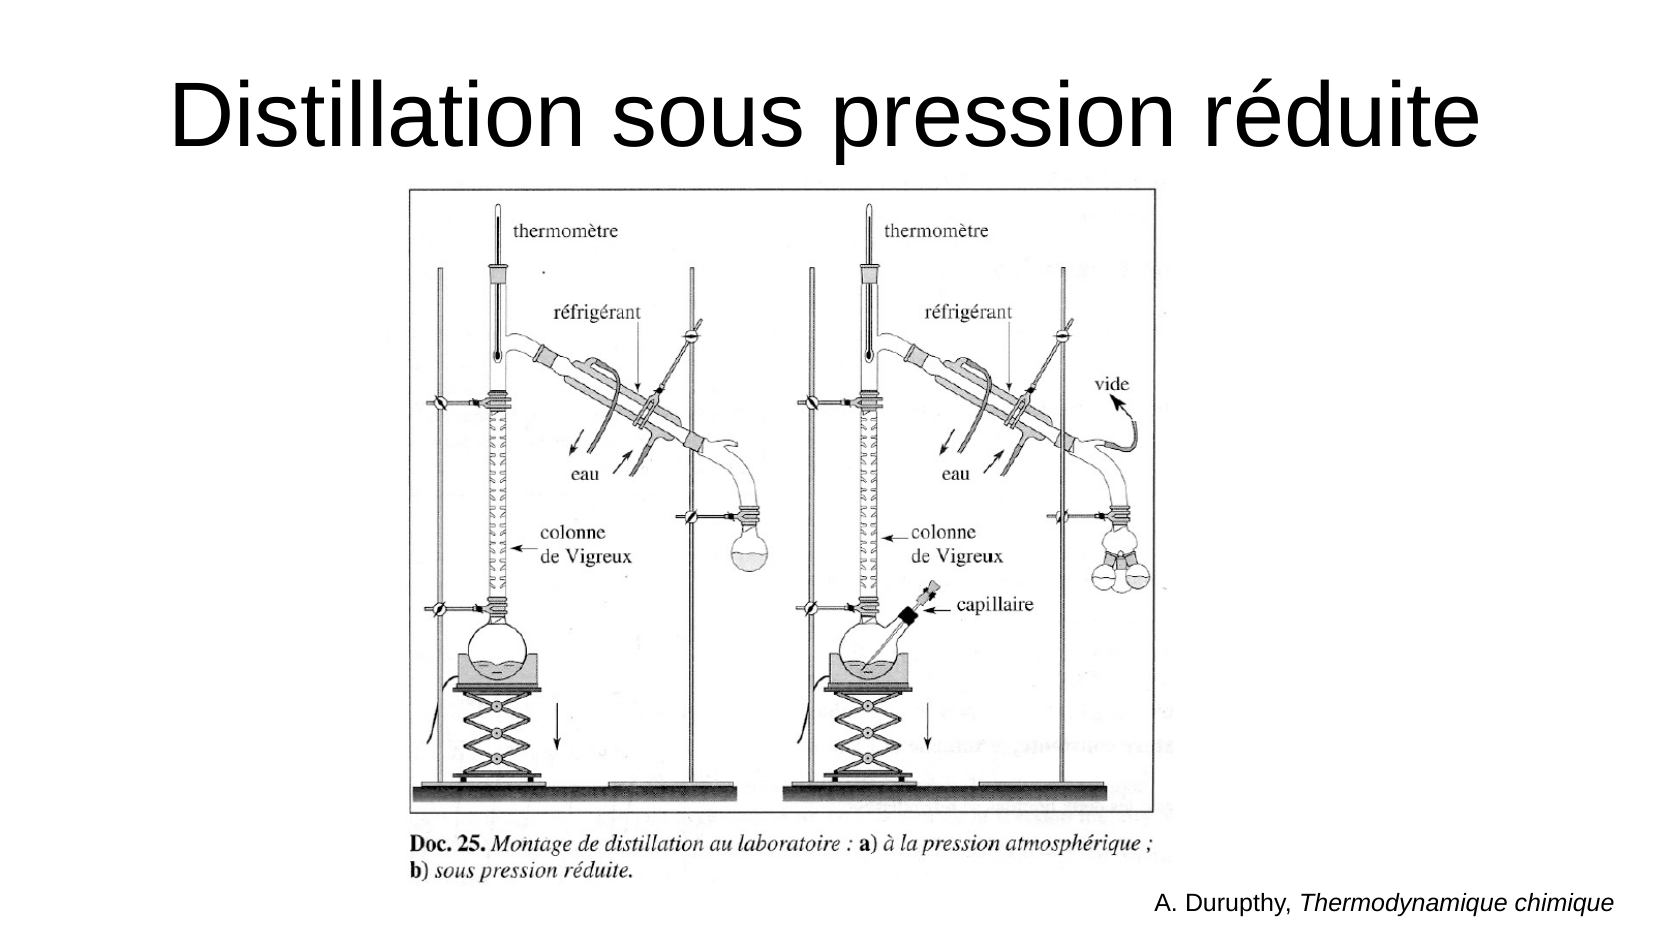

# Distillation sous pression réduite
A. Durupthy, Thermodynamique chimique